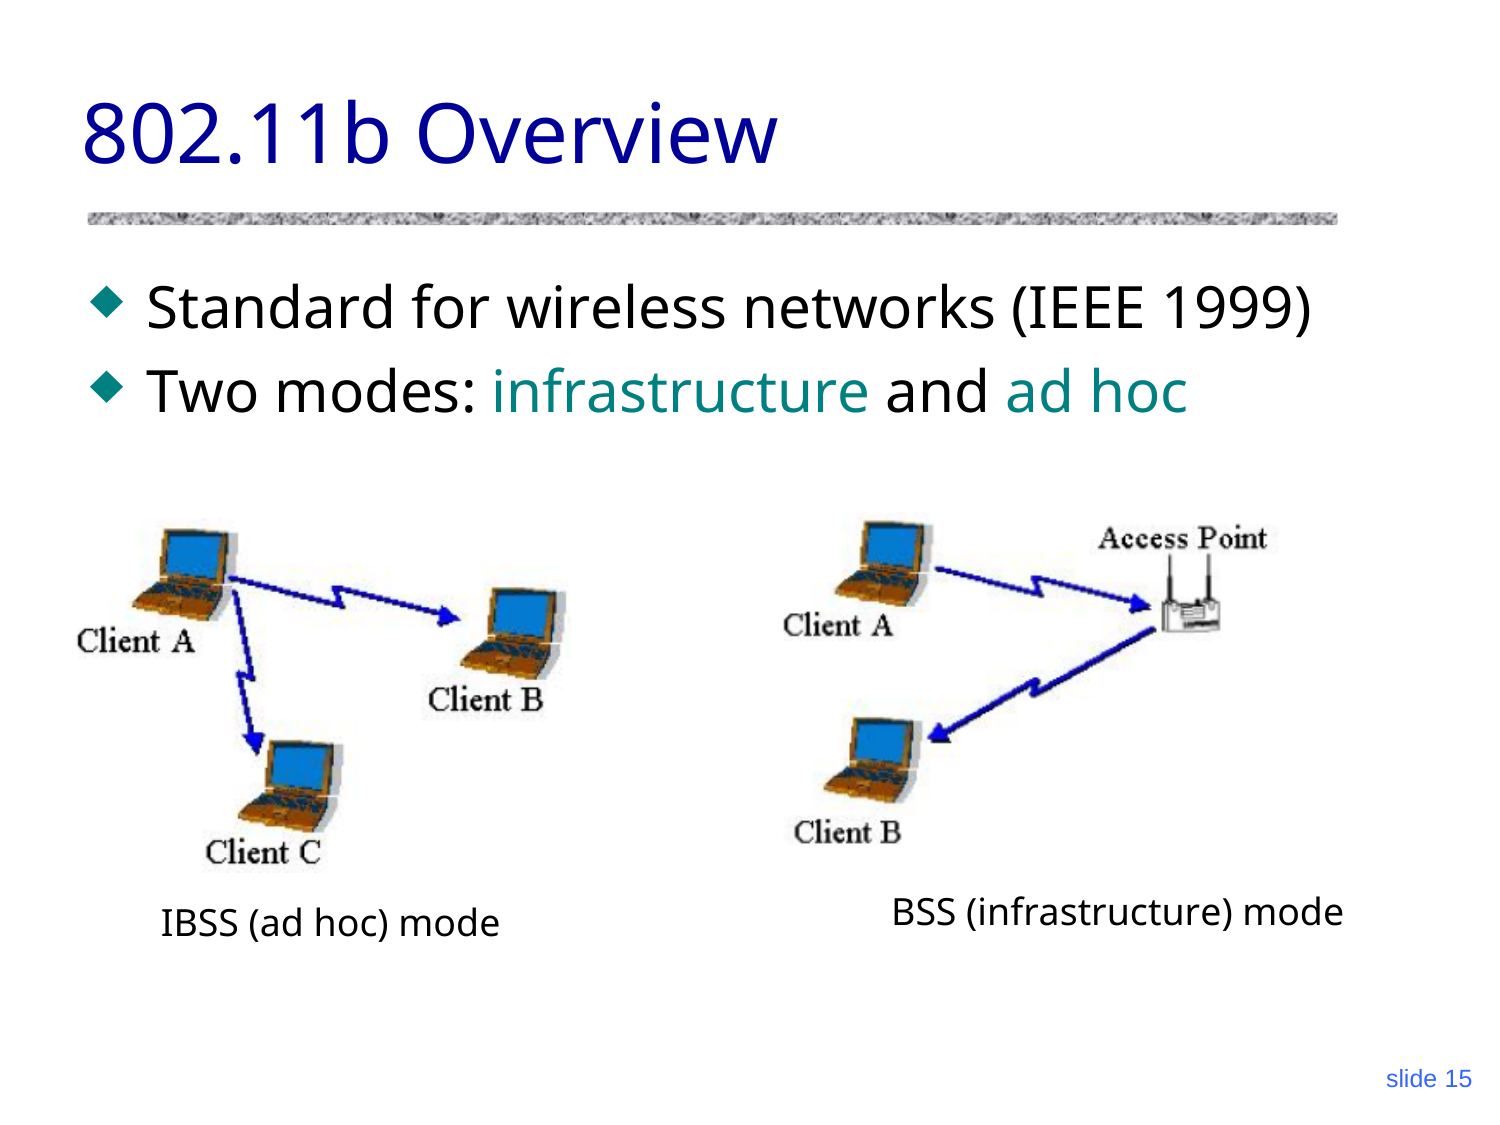

# 802.11b Overview
Standard for wireless networks (IEEE 1999)
Two modes: infrastructure and ad hoc
BSS (infrastructure) mode
IBSS (ad hoc) mode
slide 14